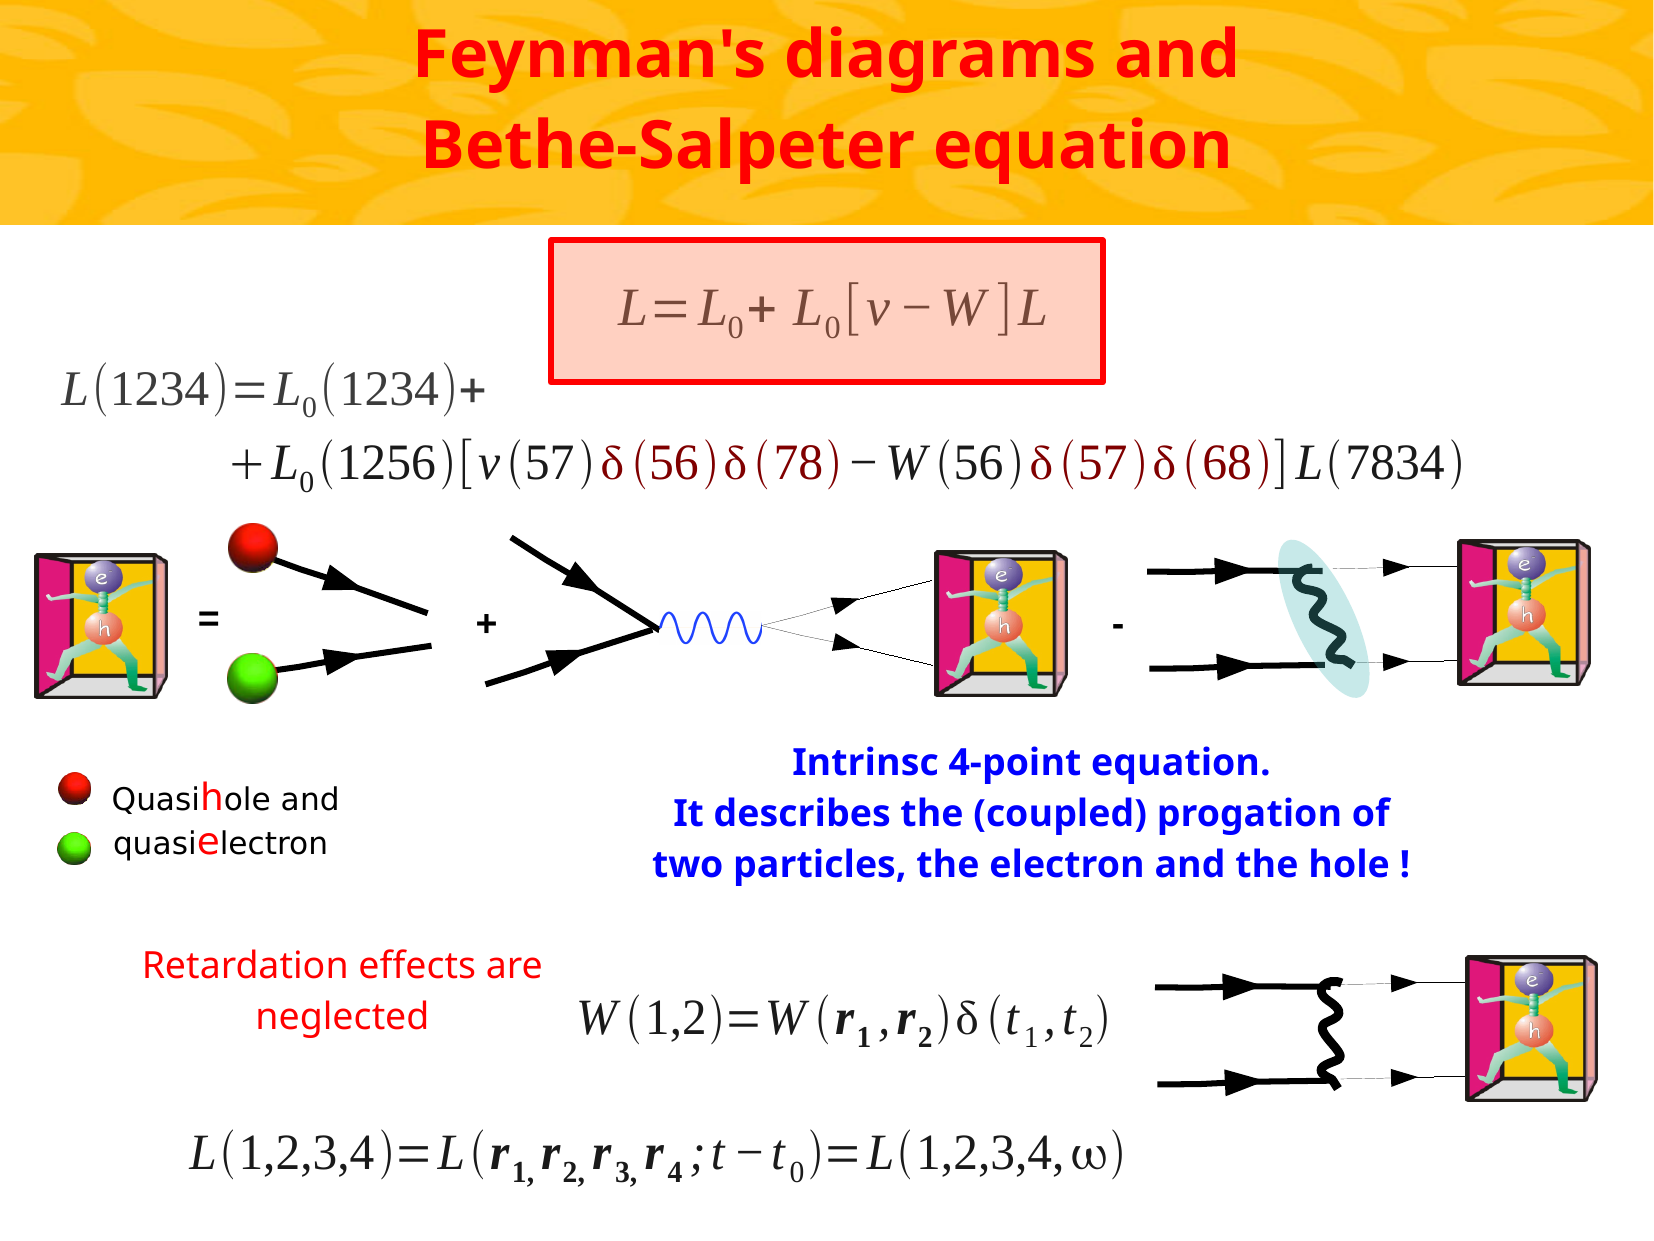

Feynman's diagrams and
Bethe-Salpeter equation
=
+
-
Intrinsc 4-point equation.
It describes the (coupled) progation of
two particles, the electron and the hole !
Quasihole and quasielectron
Retardation effects are neglected